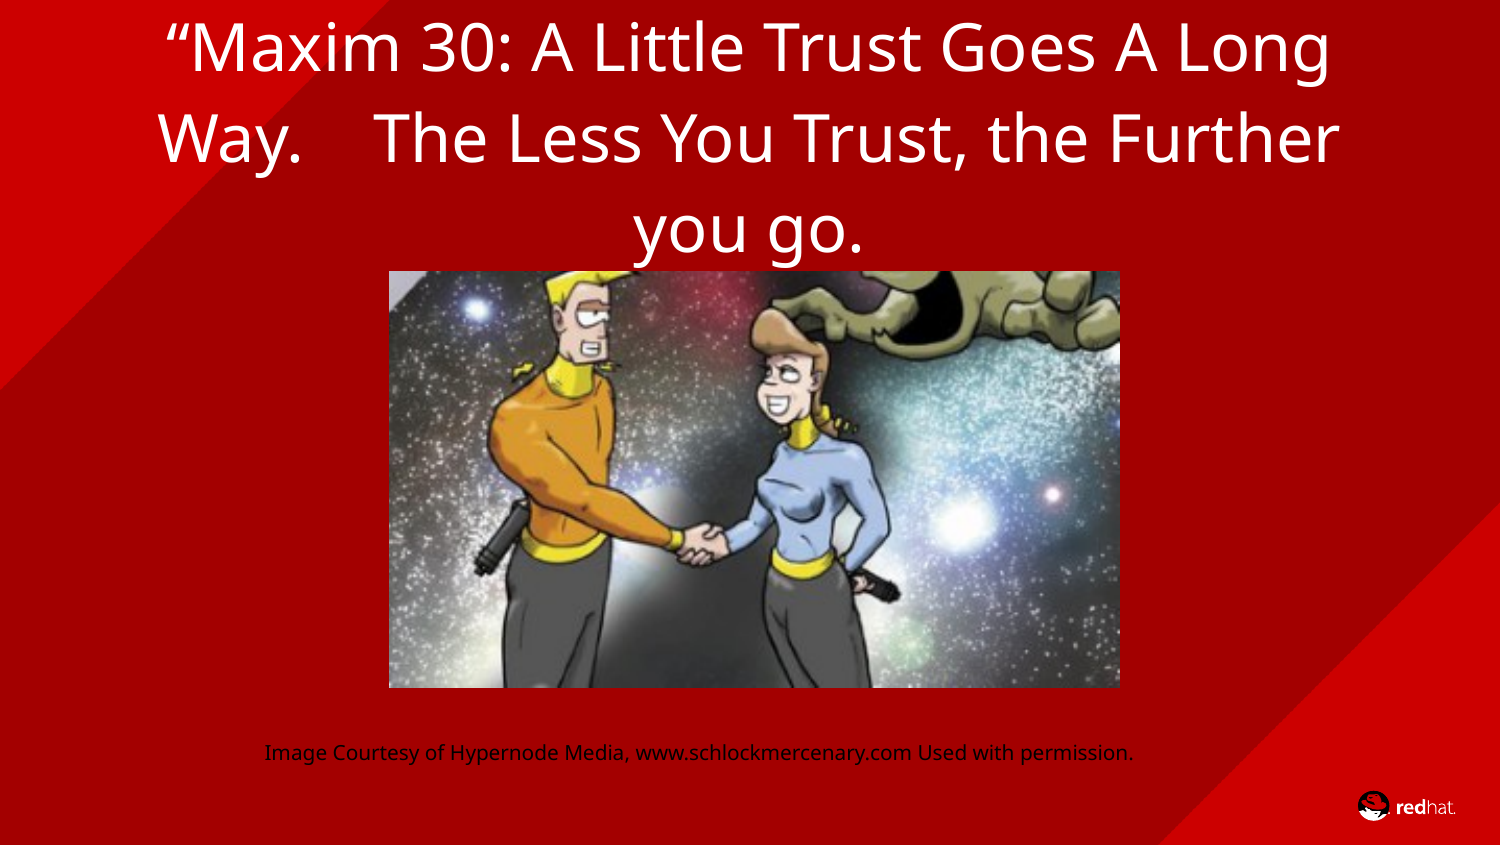

# “Maxim 30: A Little Trust Goes A Long Way. The Less You Trust, the Further you go.
Image Courtesy of Hypernode Media, www.schlockmercenary.com Used with permission.
INSERT DESIGNATOR, IF NEEDED
16